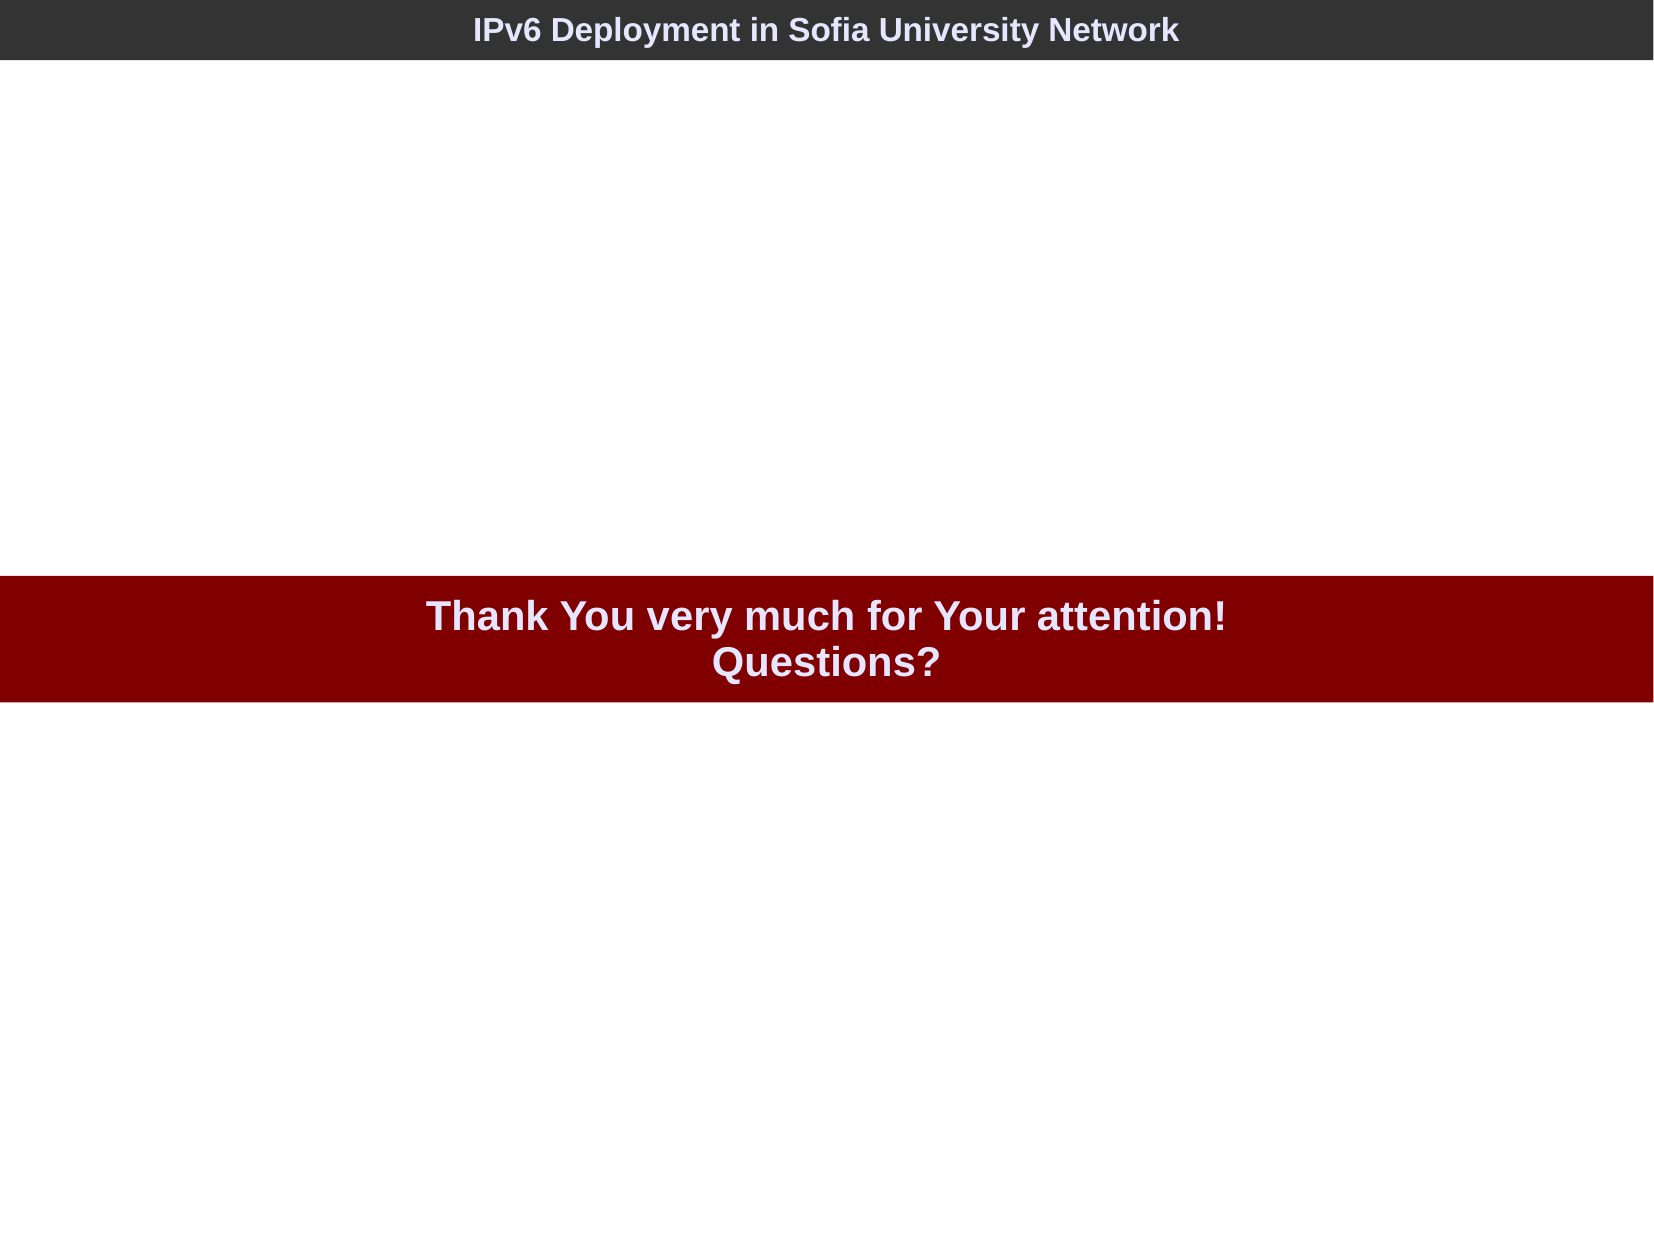

IPv6 Deployment in Sofia University Network
Thank You very much for Your attention!
Questions?